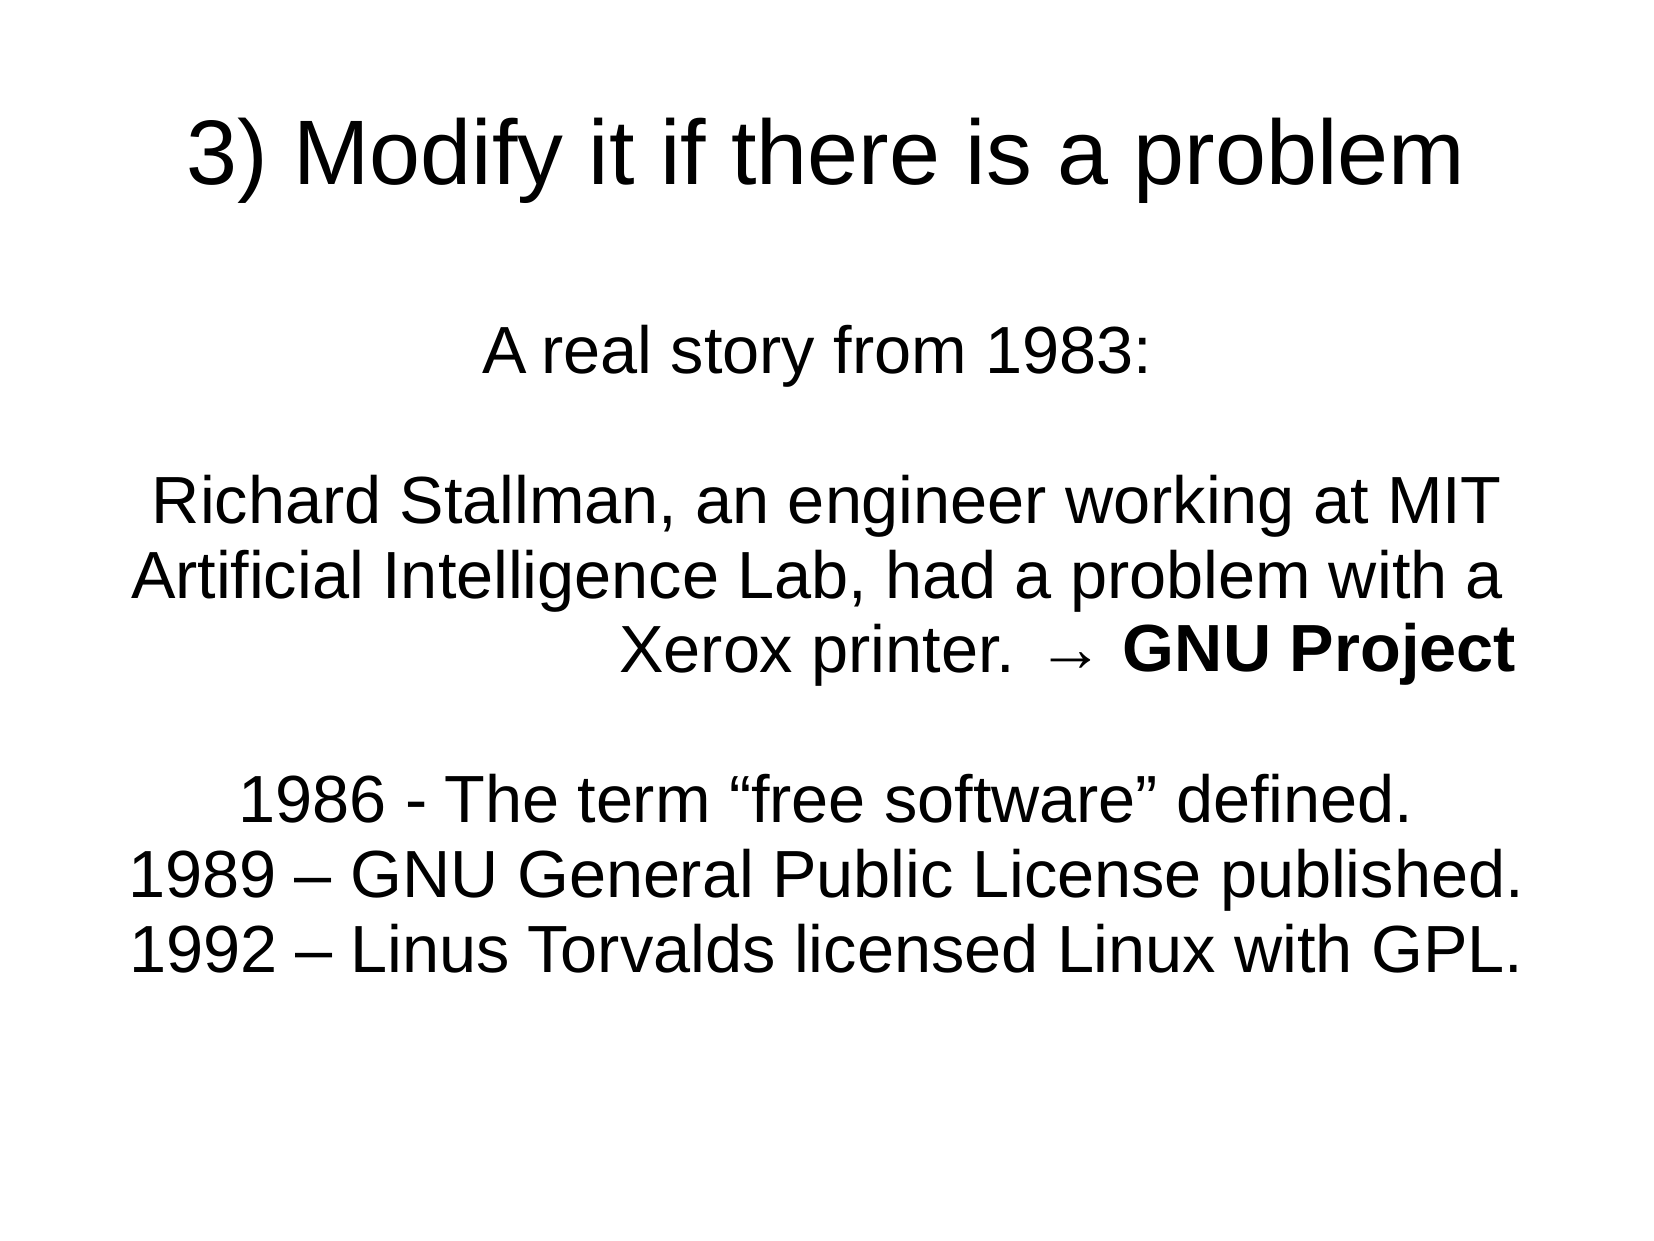

# 3) Modify it if there is a problem
A real story from 1983:
Richard Stallman, an engineer working at MIT Artificial Intelligence Lab, had a problem with a Xerox printer.
1986 - The term “free software” defined.
1989 – GNU General Public License published.
1992 – Linus Torvalds licensed Linux with GPL.
→ GNU Project